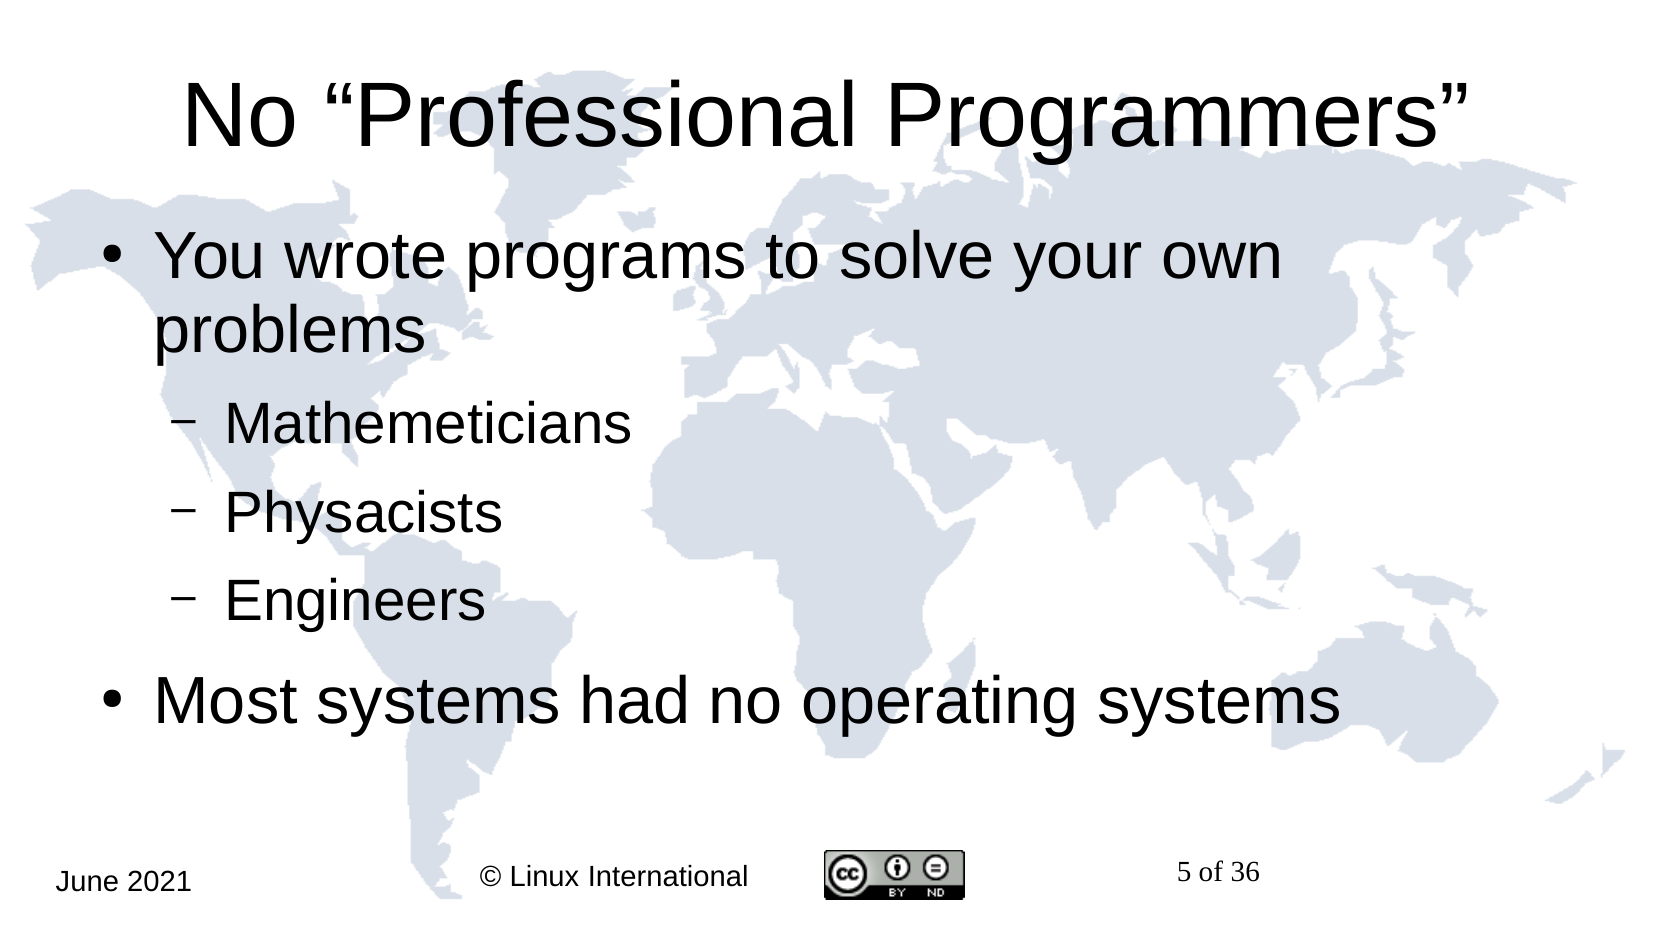

# No “Professional Programmers”
You wrote programs to solve your own problems
Mathemeticians
Physacists
Engineers
Most systems had no operating systems
5